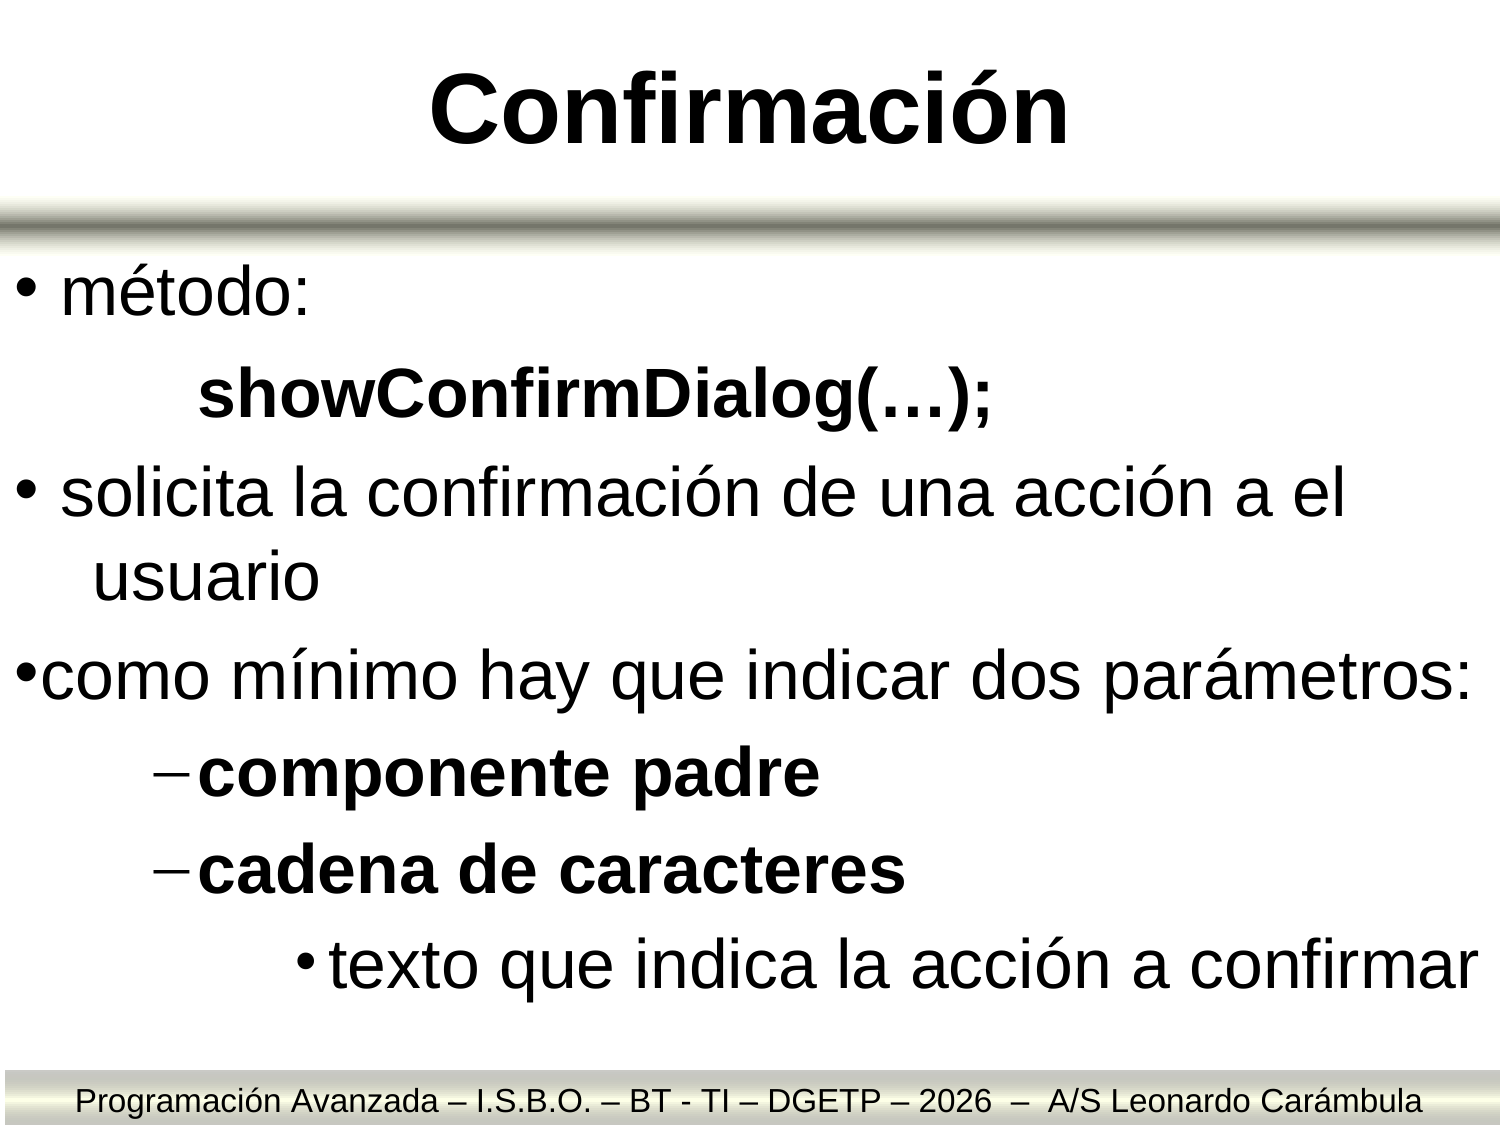

# Confirmación
 método:
showConfirmDialog(…);
 solicita la confirmación de una acción a el usuario
como mínimo hay que indicar dos parámetros:
componente padre
cadena de caracteres
texto que indica la acción a confirmar